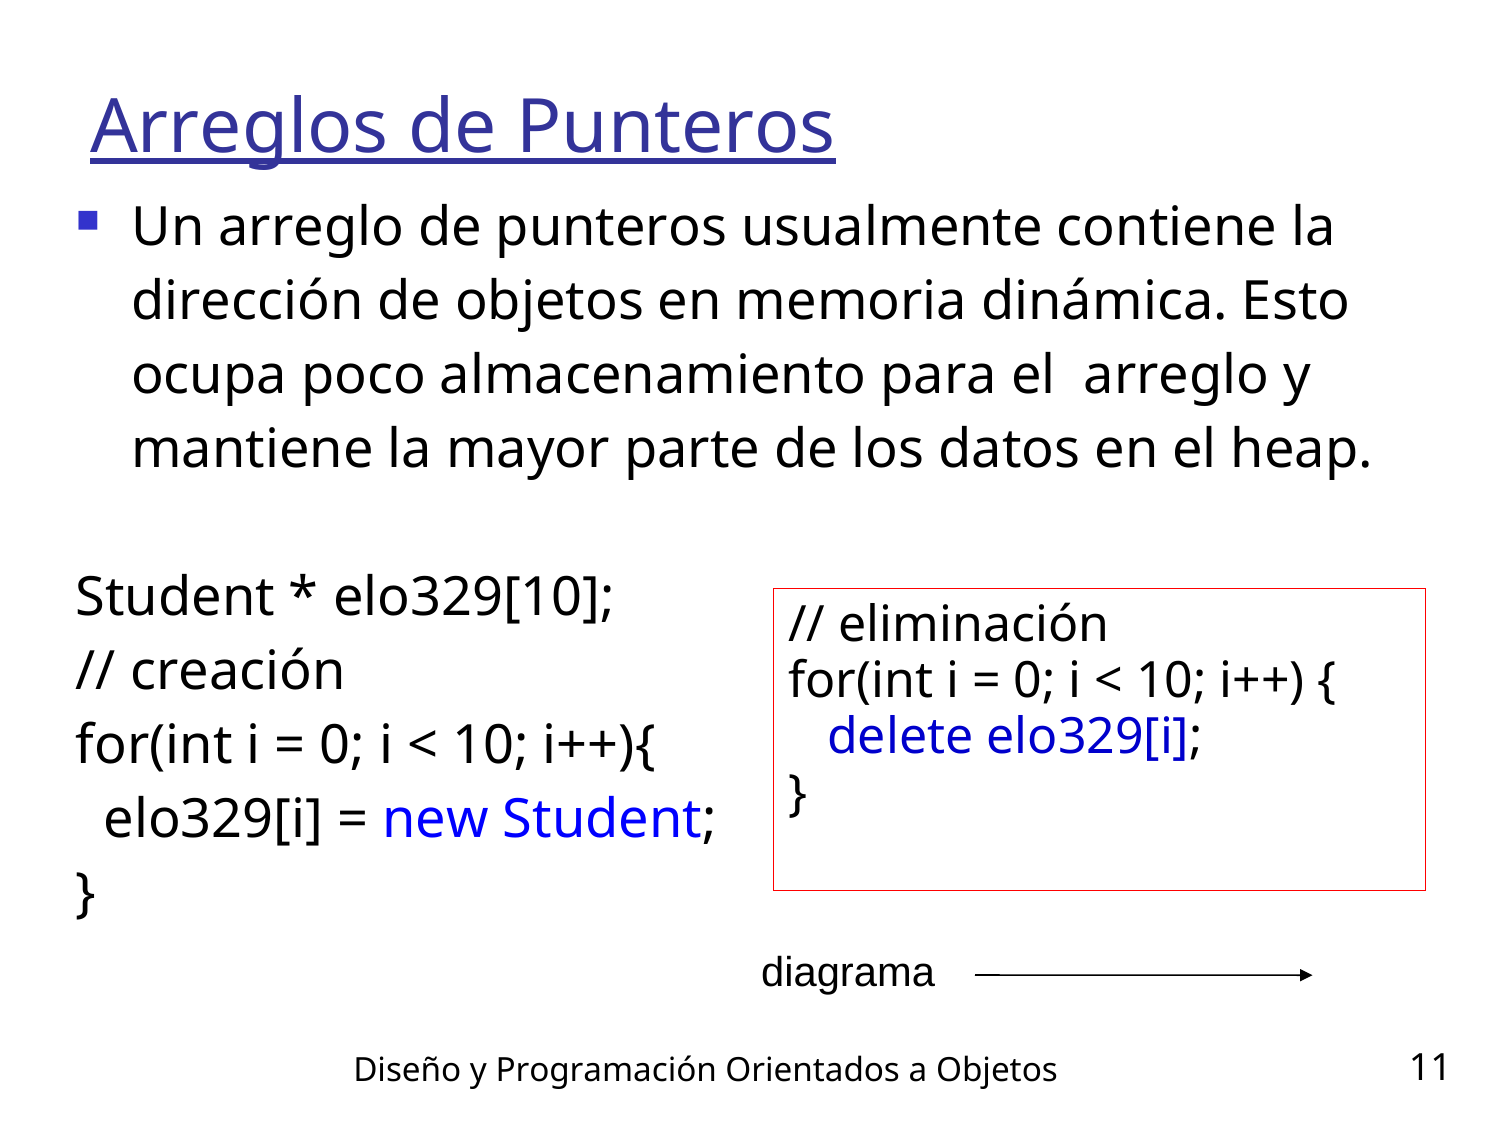

# Arreglos de Punteros
Un arreglo de punteros usualmente contiene la dirección de objetos en memoria dinámica. Esto ocupa poco almacenamiento para el arreglo y mantiene la mayor parte de los datos en el heap.
Student * elo329[10];
// creación
for(int i = 0; i < 10; i++)‏{
 elo329[i] = new Student;
}
// eliminación
for(int i = 0; i < 10; i++) {
 delete elo329[i];
}
diagrama
Diseño y Programación Orientados a Objetos
11